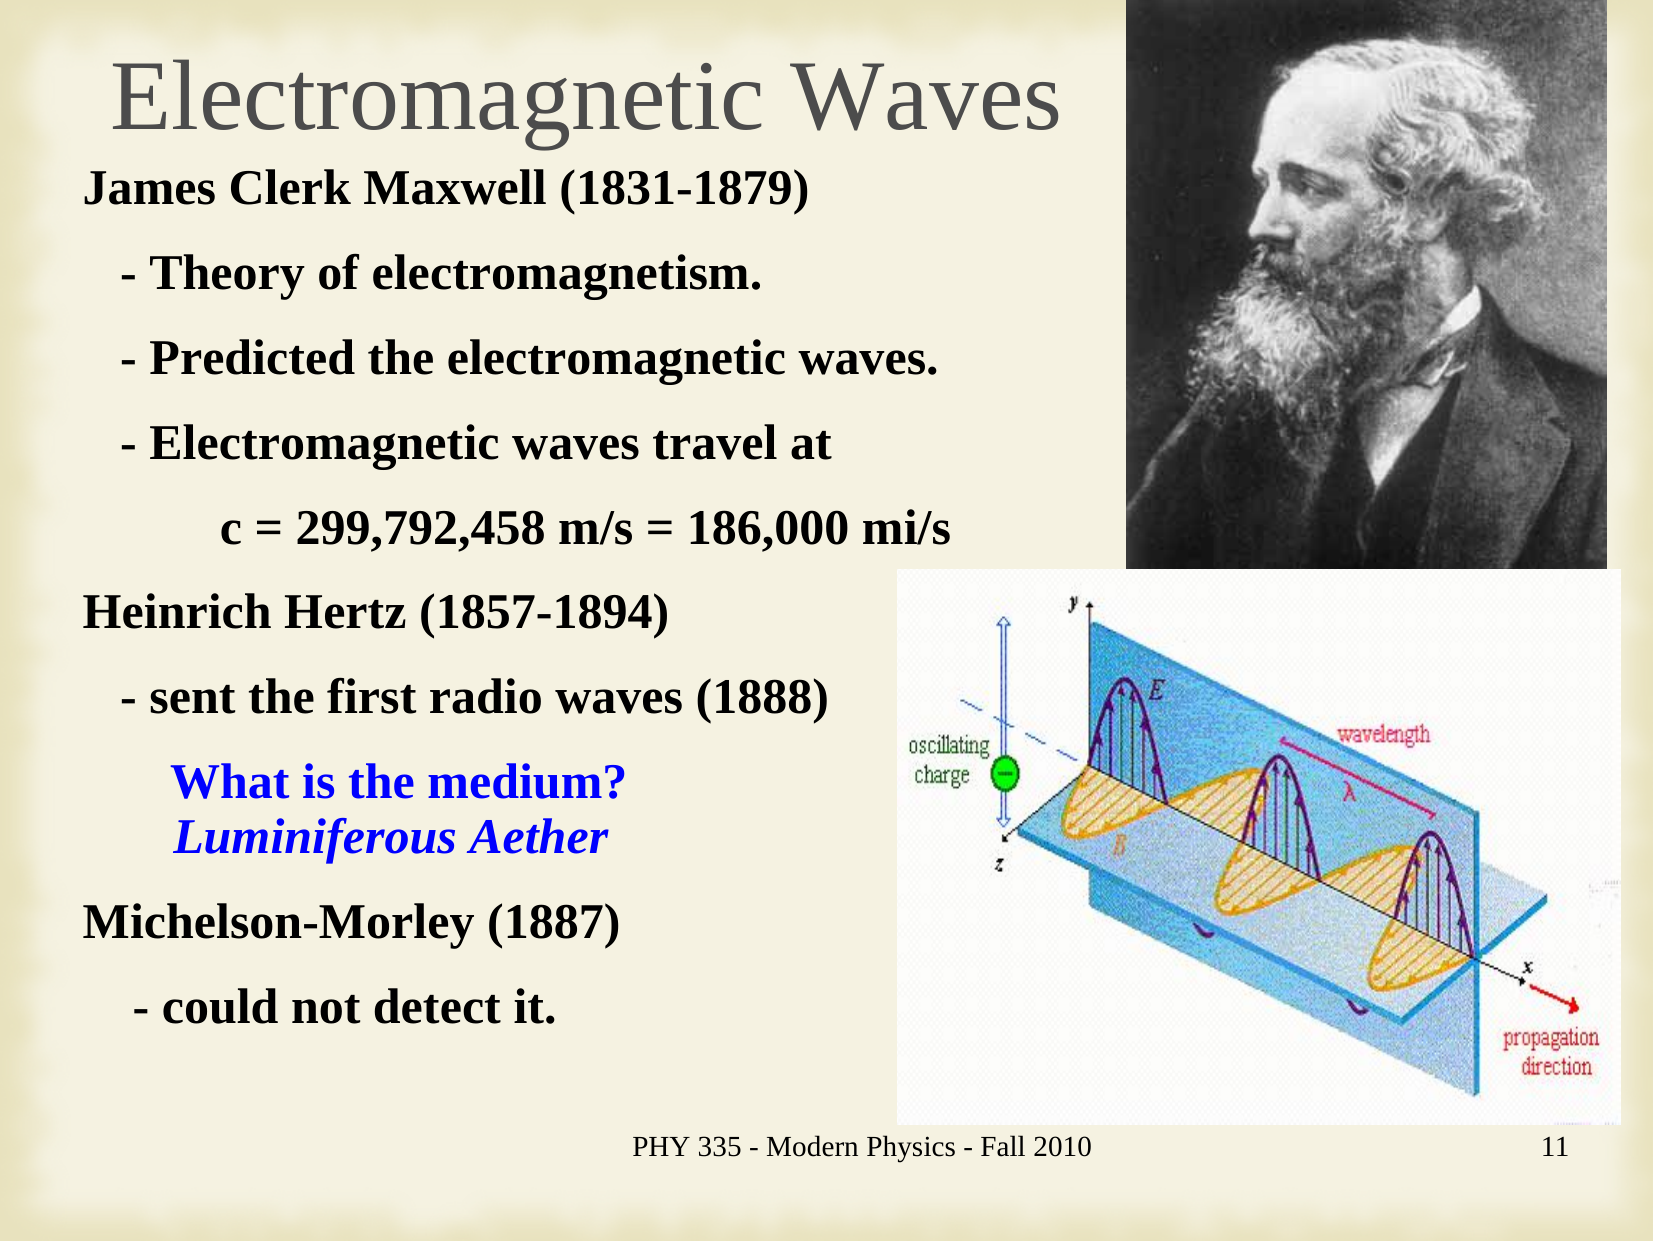

# Electromagnetic Waves
James Clerk Maxwell (1831-1879)
 - Theory of electromagnetism.
 - Predicted the electromagnetic waves.
 - Electromagnetic waves travel at
 c = 299,792,458 m/s = 186,000 mi/s
Heinrich Hertz (1857-1894)
 - sent the first radio waves (1888)
 What is the medium?
 Luminiferous Aether
Michelson-Morley (1887)
 - could not detect it.
PHY 335 - Modern Physics - Fall 2010
11